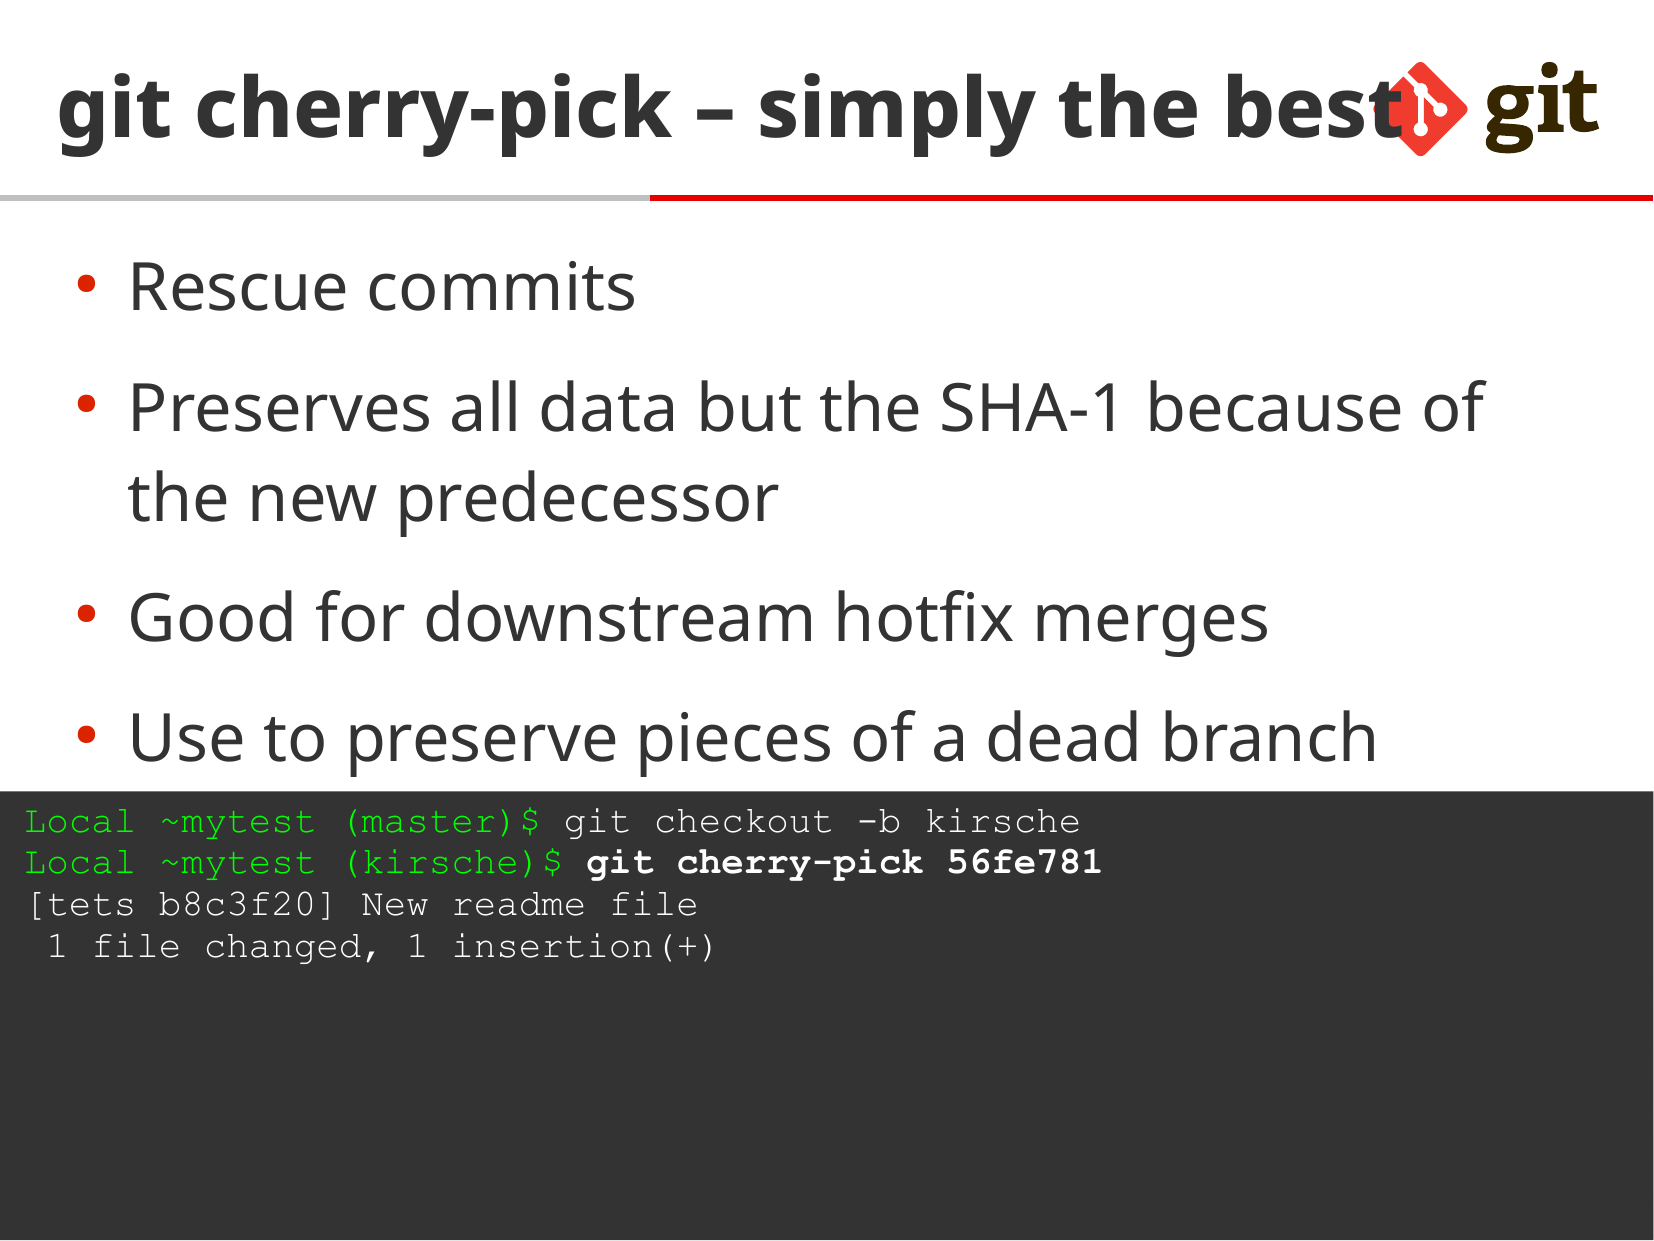

# git cherry-pick – simply the best
Rescue commits
Preserves all data but the SHA-1 because of the new predecessor
Good for downstream hotfix merges
Use to preserve pieces of a dead branch
Local ~mytest (master)$ git checkout -b kirsche
Local ~mytest (kirsche)$ git cherry-pick 56fe781
[tets b8c3f20] New readme file
 1 file changed, 1 insertion(+)
45